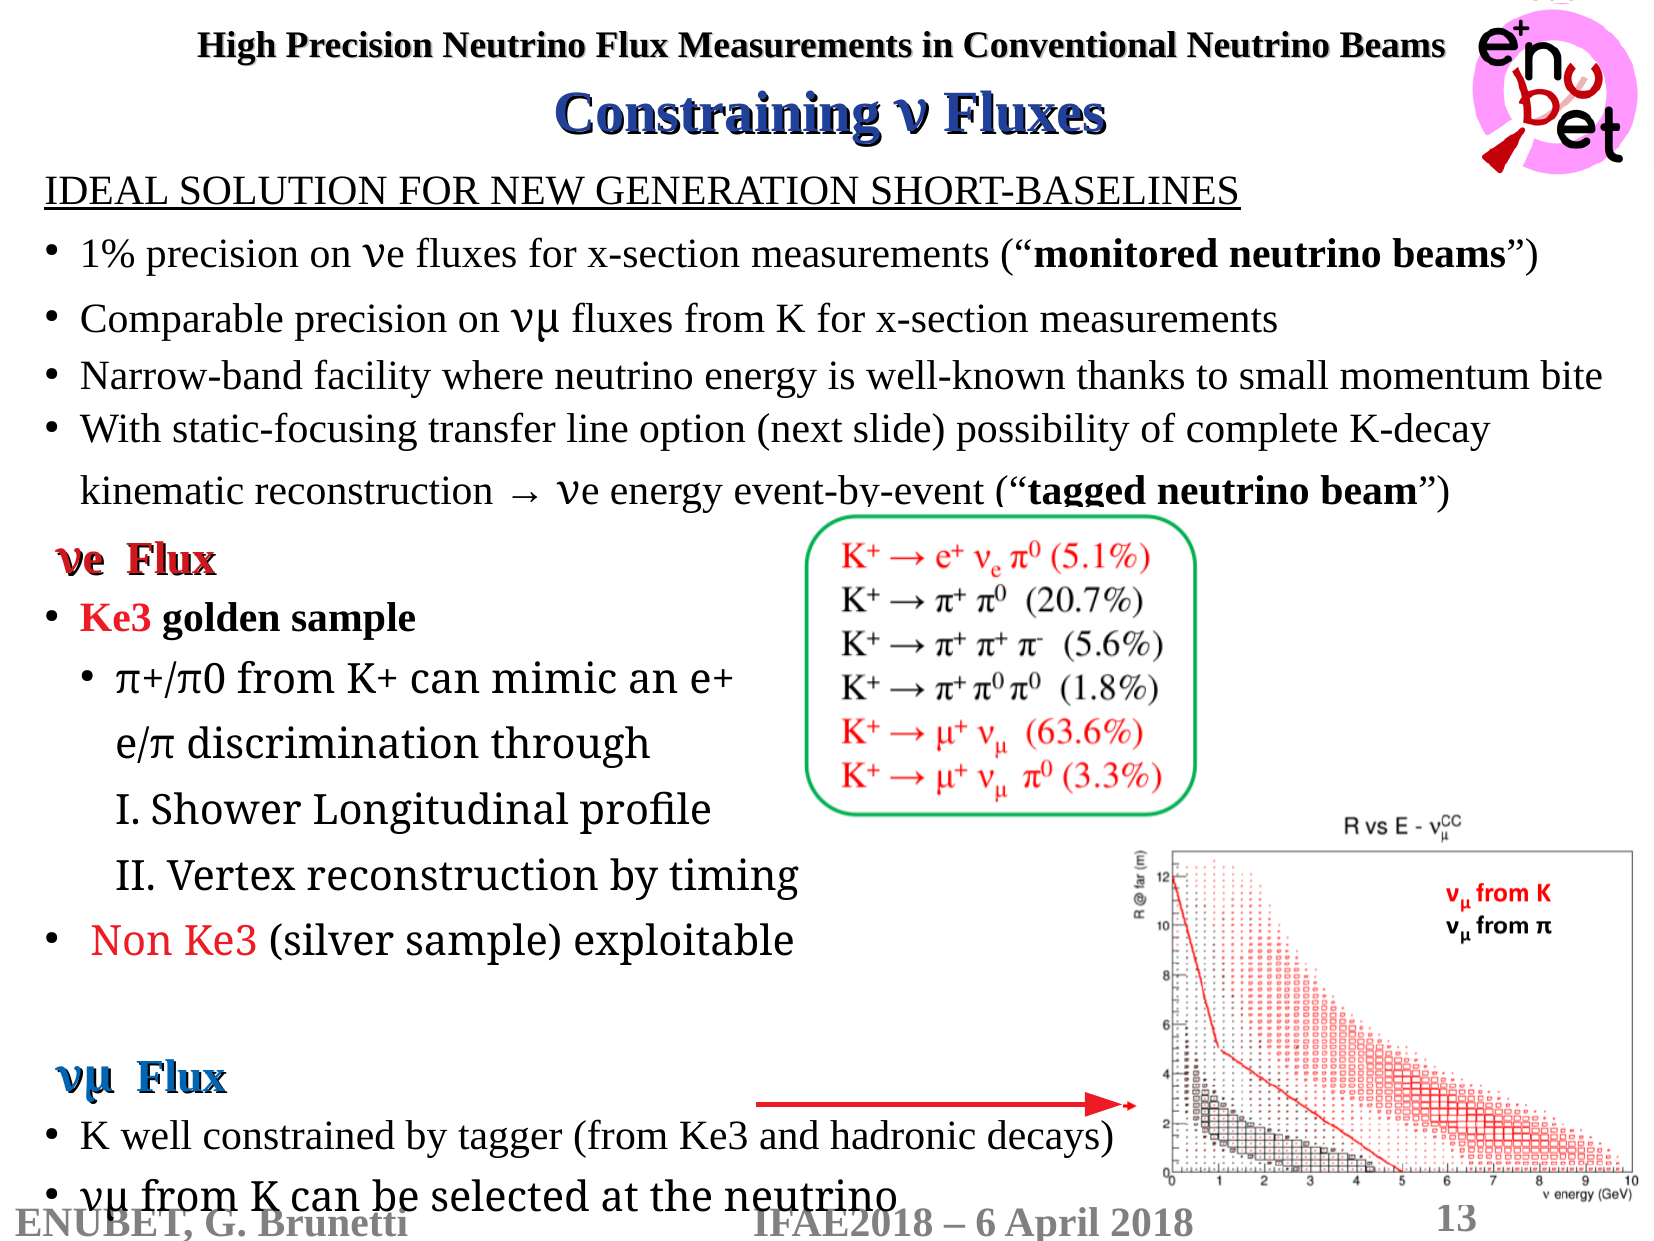

# High Precision Neutrino Flux Measurements in Conventional Neutrino Beams Constraining ν Fluxes
IDEAL SOLUTION FOR NEW GENERATION SHORT-BASELINES
1% precision on νe fluxes for x-section measurements (“monitored neutrino beams”)
Comparable precision on νμ fluxes from K for x-section measurements
Narrow-band facility where neutrino energy is well-known thanks to small momentum bite
With static-focusing transfer line option (next slide) possibility of complete K-decay kinematic reconstruction → νe energy event-by-event (“tagged neutrino beam”)
 νe Flux
Ke3 golden sample
π+/π0 from K+ can mimic an e+
e/π discrimination through
Shower Longitudinal profile
 Vertex reconstruction by timing
 Non Ke3 (silver sample) exploitable
 νμ Flux
K well constrained by tagger (from Ke3 and hadronic decays)
νμ from K can be selected at the neutrino
detector using radius-energy correlations
→ high precision σ(νμ)